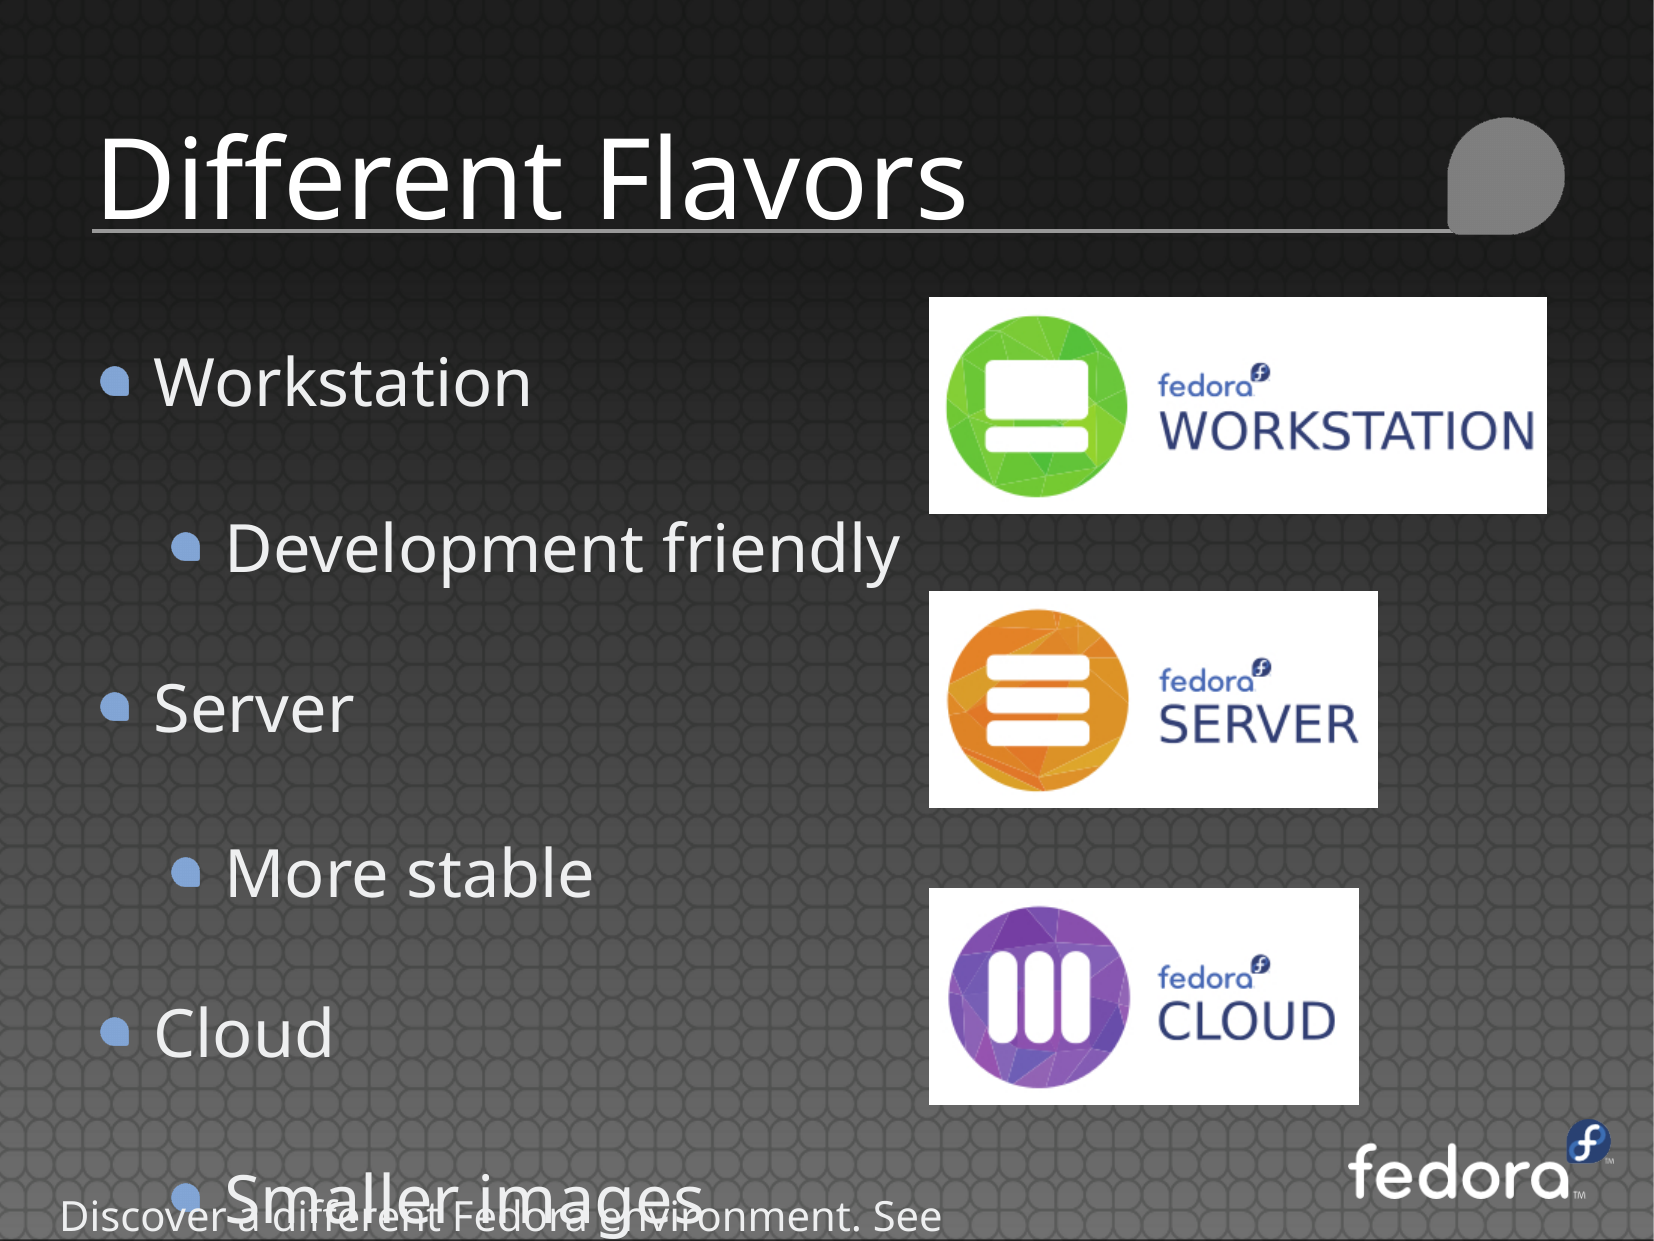

Different Flavors
# Workstation
Development friendly
Server
More stable
Cloud
Smaller images
Discover a different Fedora environment. See http://spins.fedoraproject.org